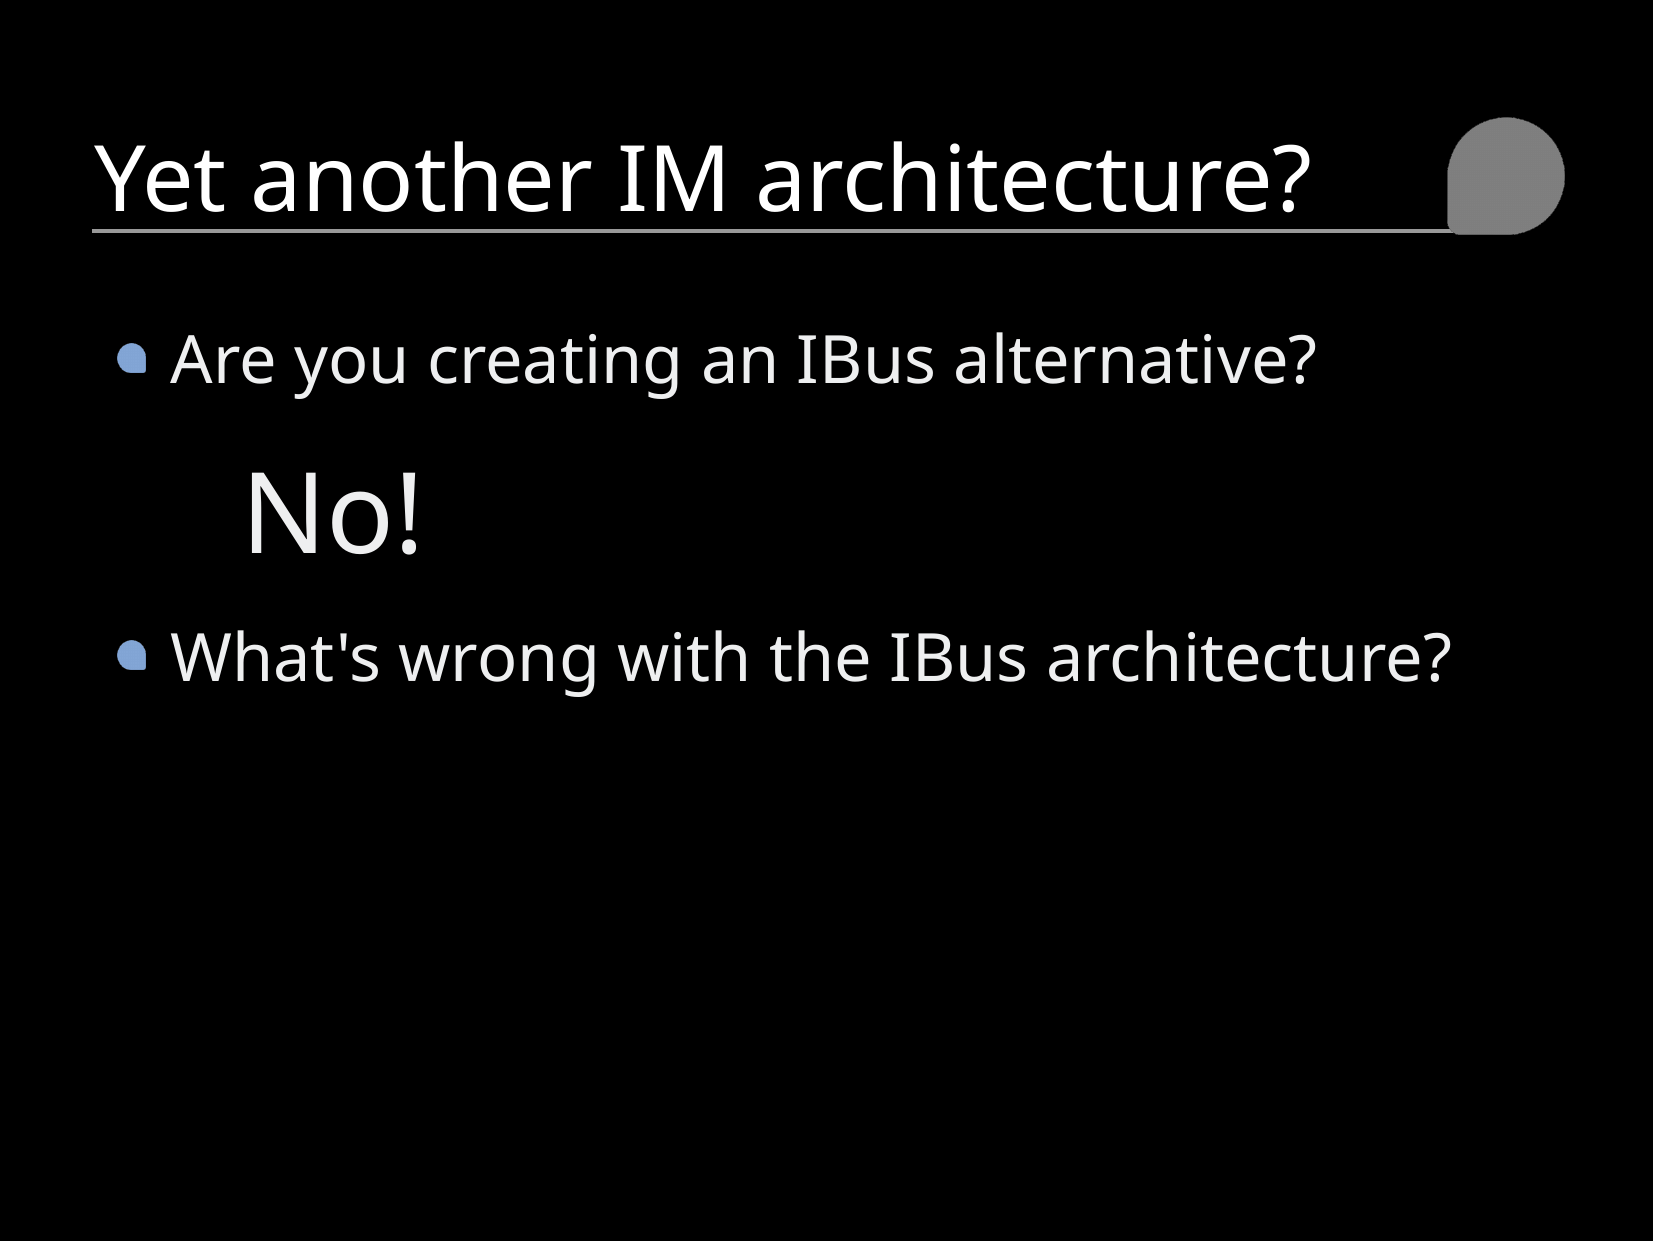

# Yet another IM architecture?
Are you creating an IBus alternative?
No!
What's wrong with the IBus architecture?